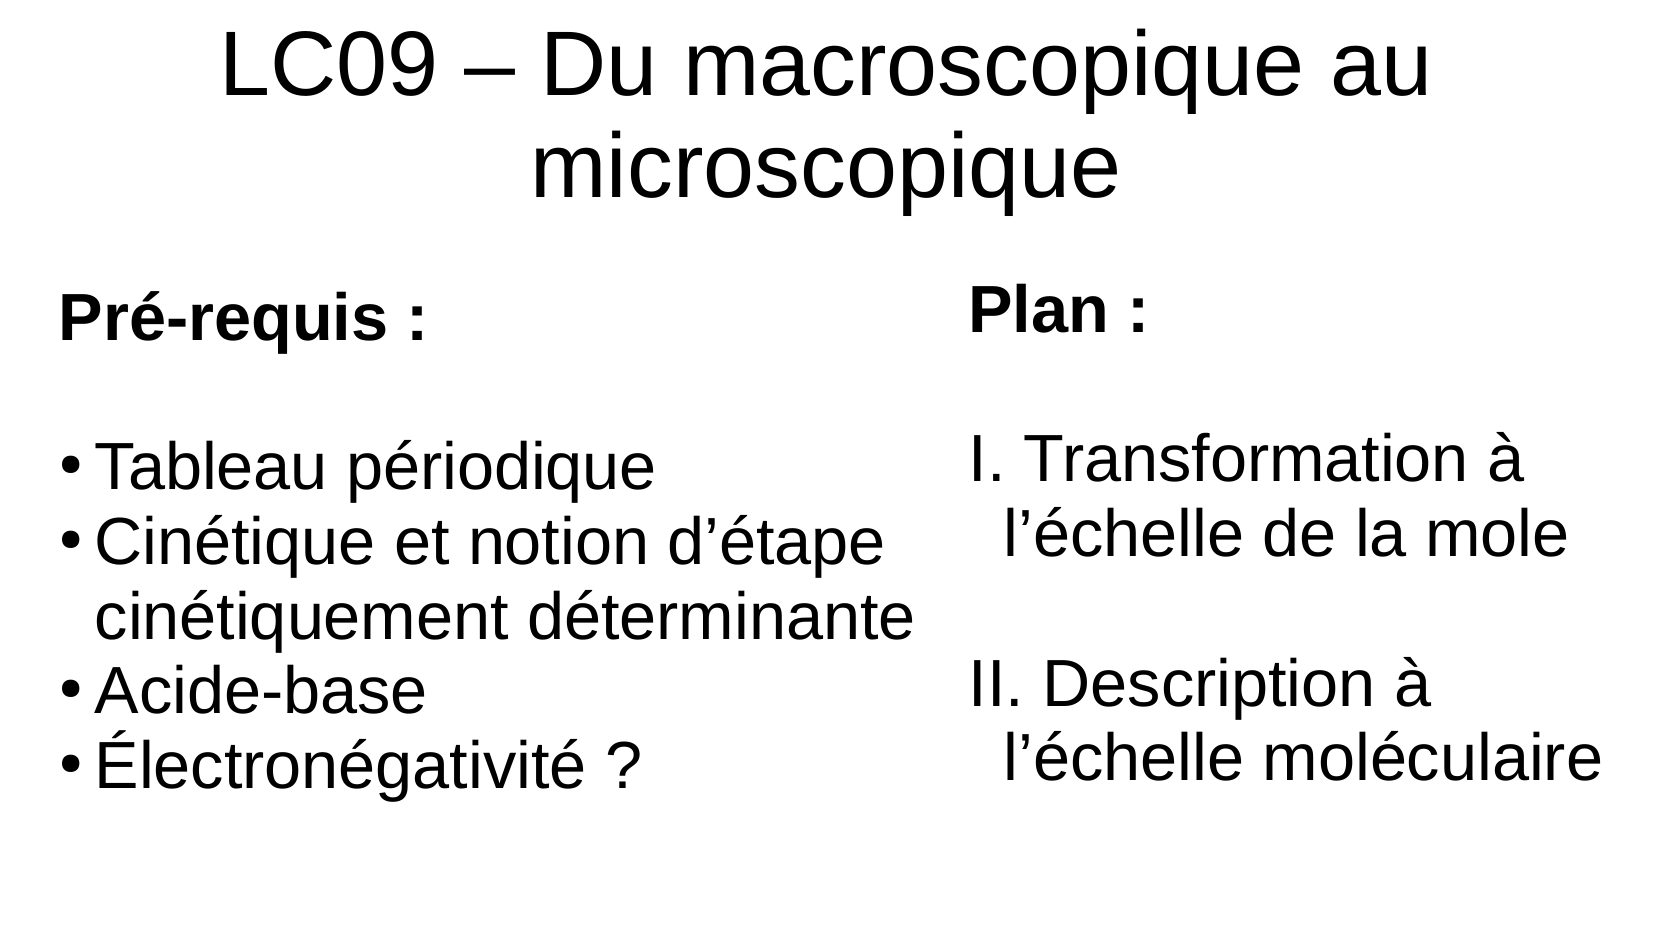

# LC09 – Du macroscopique au microscopique
Plan :
 Transformation à l’échelle de la mole
 Description à l’échelle moléculaire
Pré-requis :
Tableau périodique
Cinétique et notion d’étape cinétiquement déterminante
Acide-base
Électronégativité ?